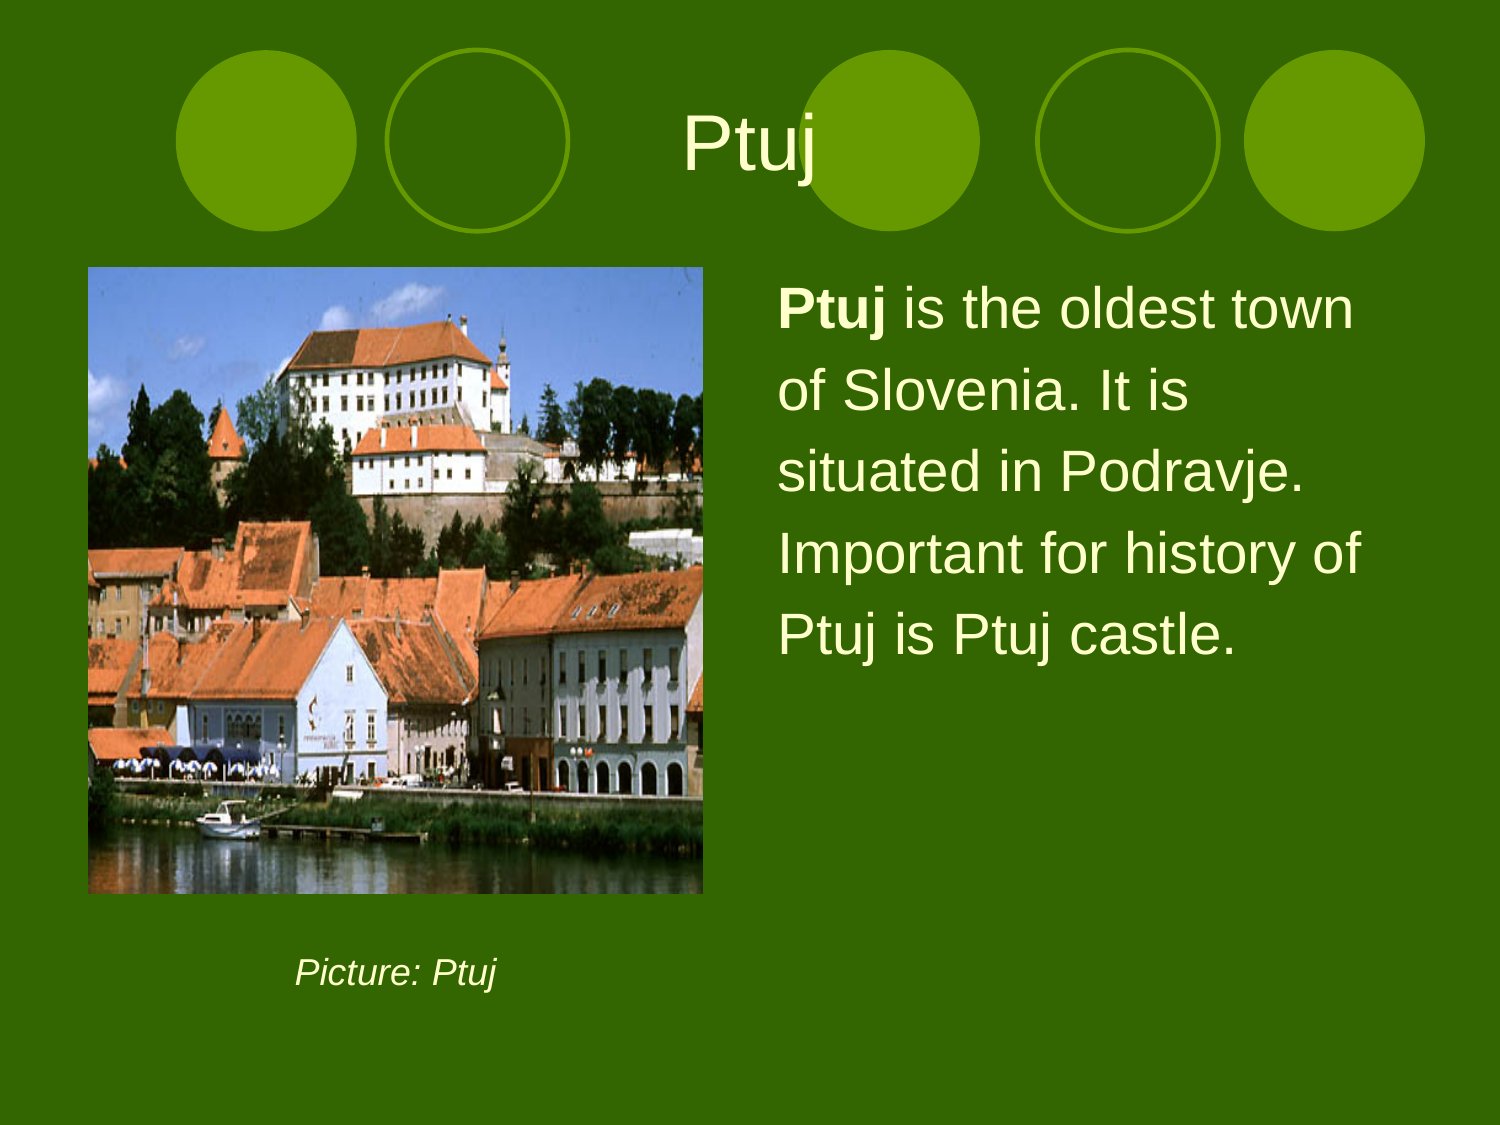

# Ptuj
Ptuj is the oldest town
of Slovenia. It is
situated in Podravje.
Important for history of
Ptuj is Ptuj castle.
Picture: Ptuj